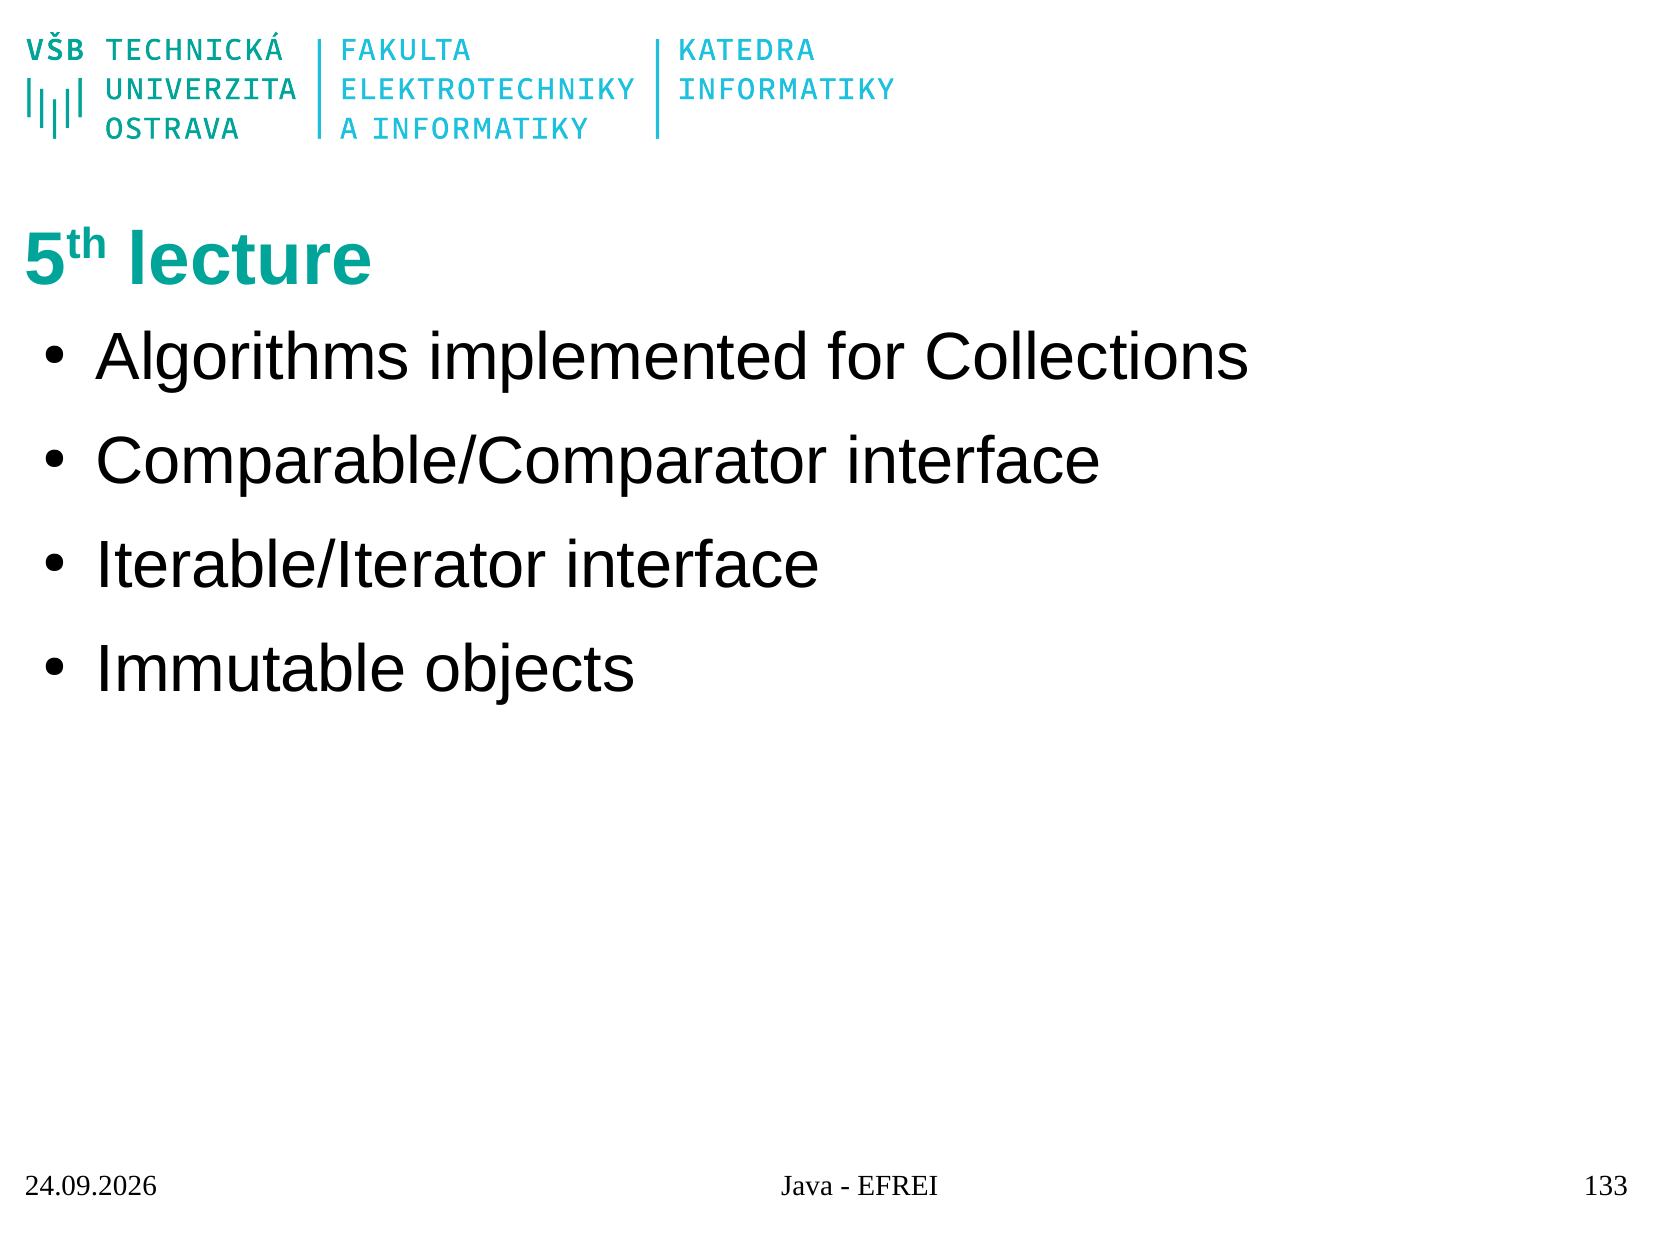

# 5th lecture
Algorithms implemented for Collections
Comparable/Comparator interface
Iterable/Iterator interface
Immutable objects
Java - EFREI
133